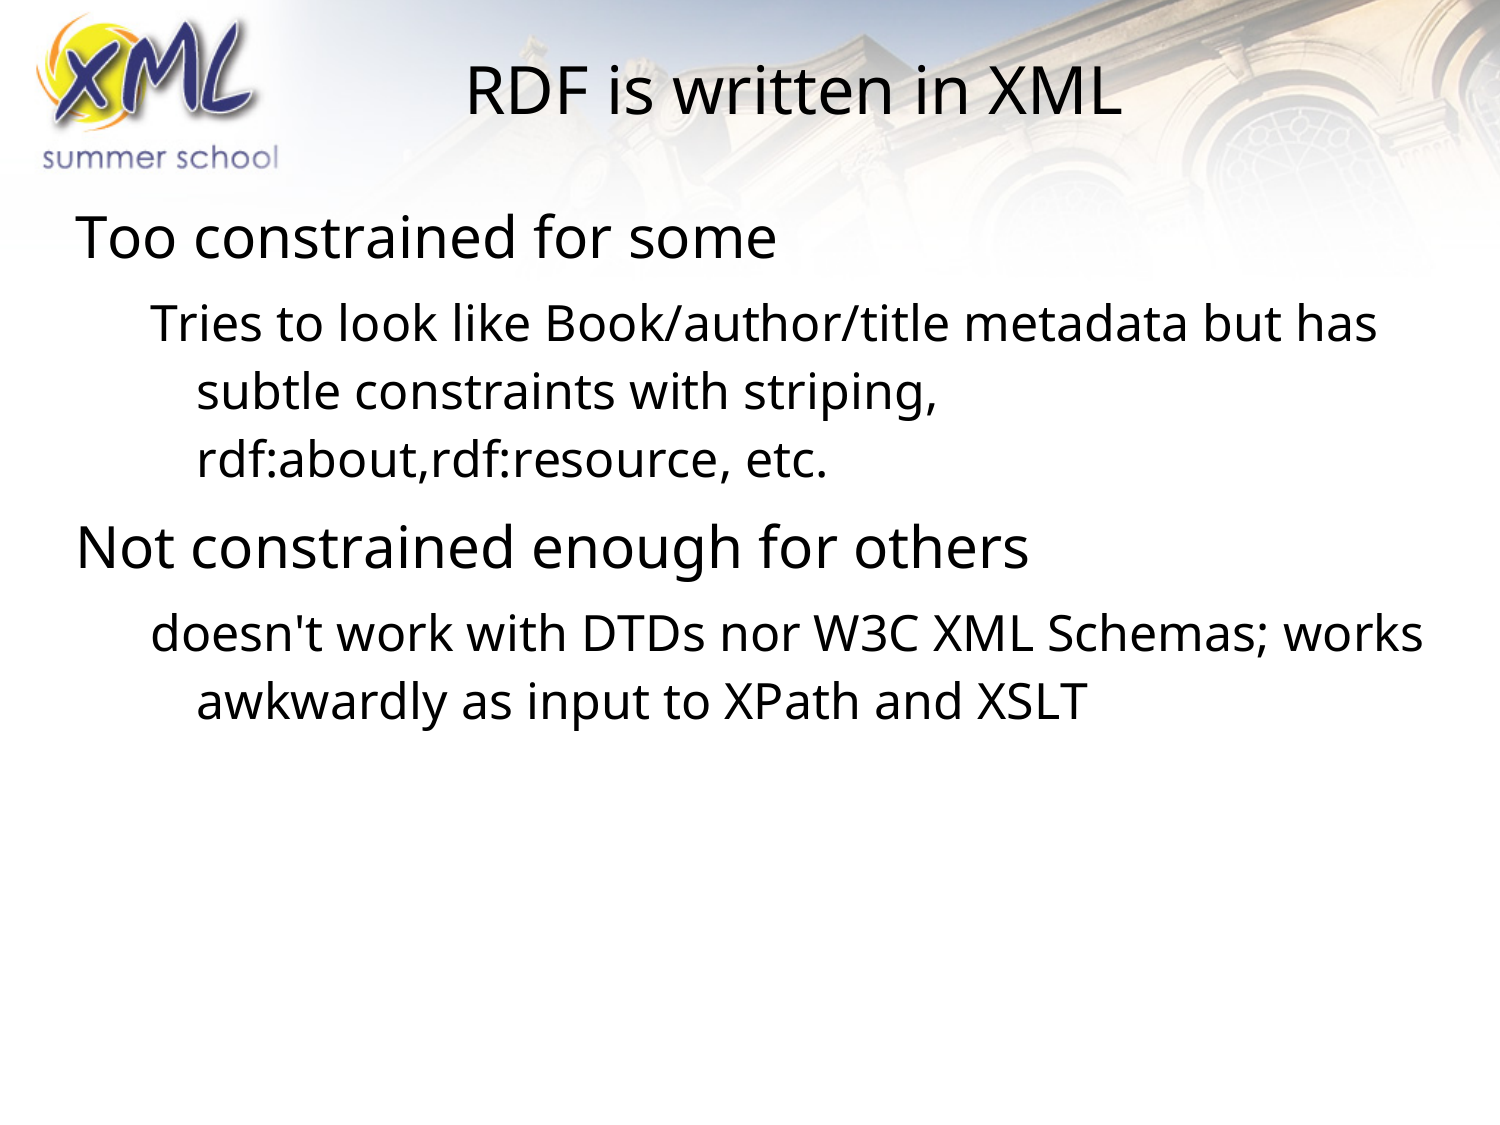

# RDF is written in XML
Too constrained for some
Tries to look like Book/author/title metadata but has subtle constraints with striping, rdf:about,rdf:resource, etc.
Not constrained enough for others
doesn't work with DTDs nor W3C XML Schemas; works awkwardly as input to XPath and XSLT